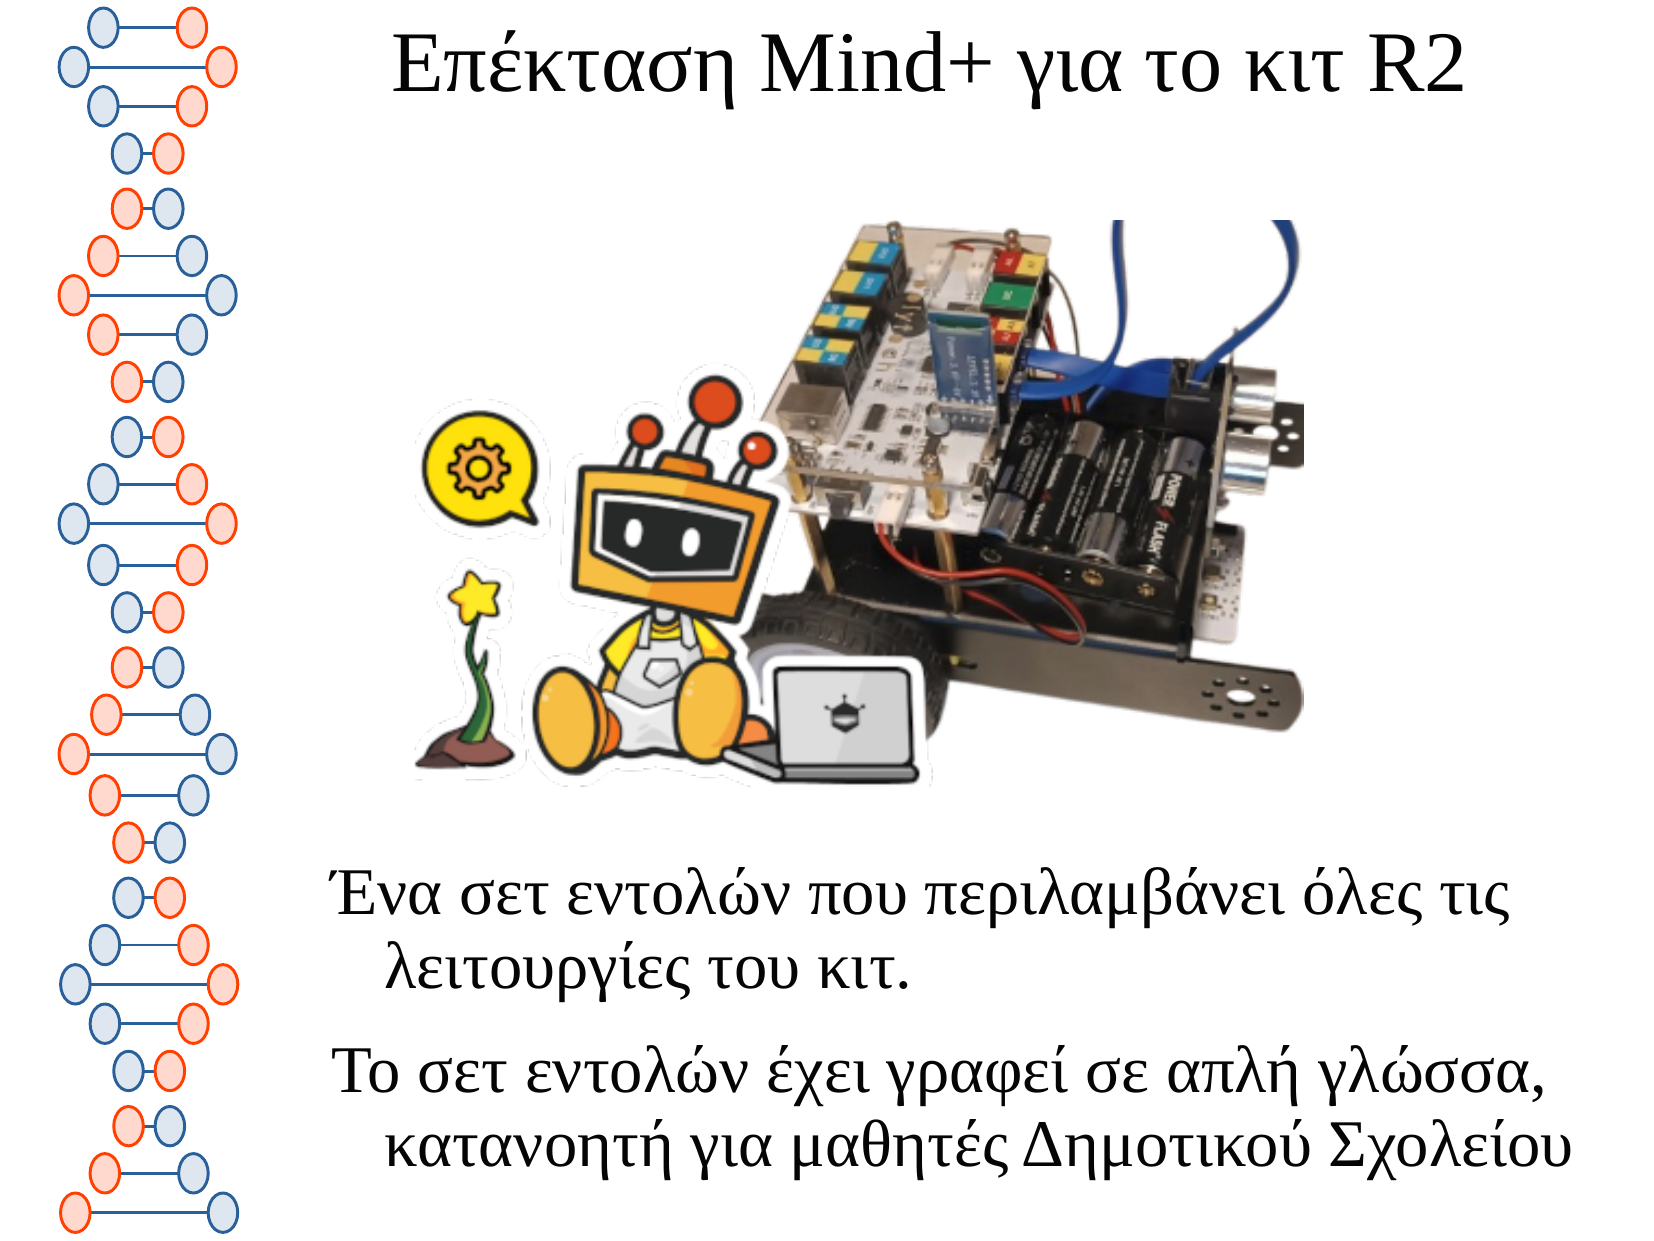

# Επέκταση Mind+ για το κιτ R2
Ένα σετ εντολών που περιλαμβάνει όλες τις λειτουργίες του κιτ.
Το σετ εντολών έχει γραφεί σε απλή γλώσσα, κατανοητή για μαθητές Δημοτικού Σχολείου